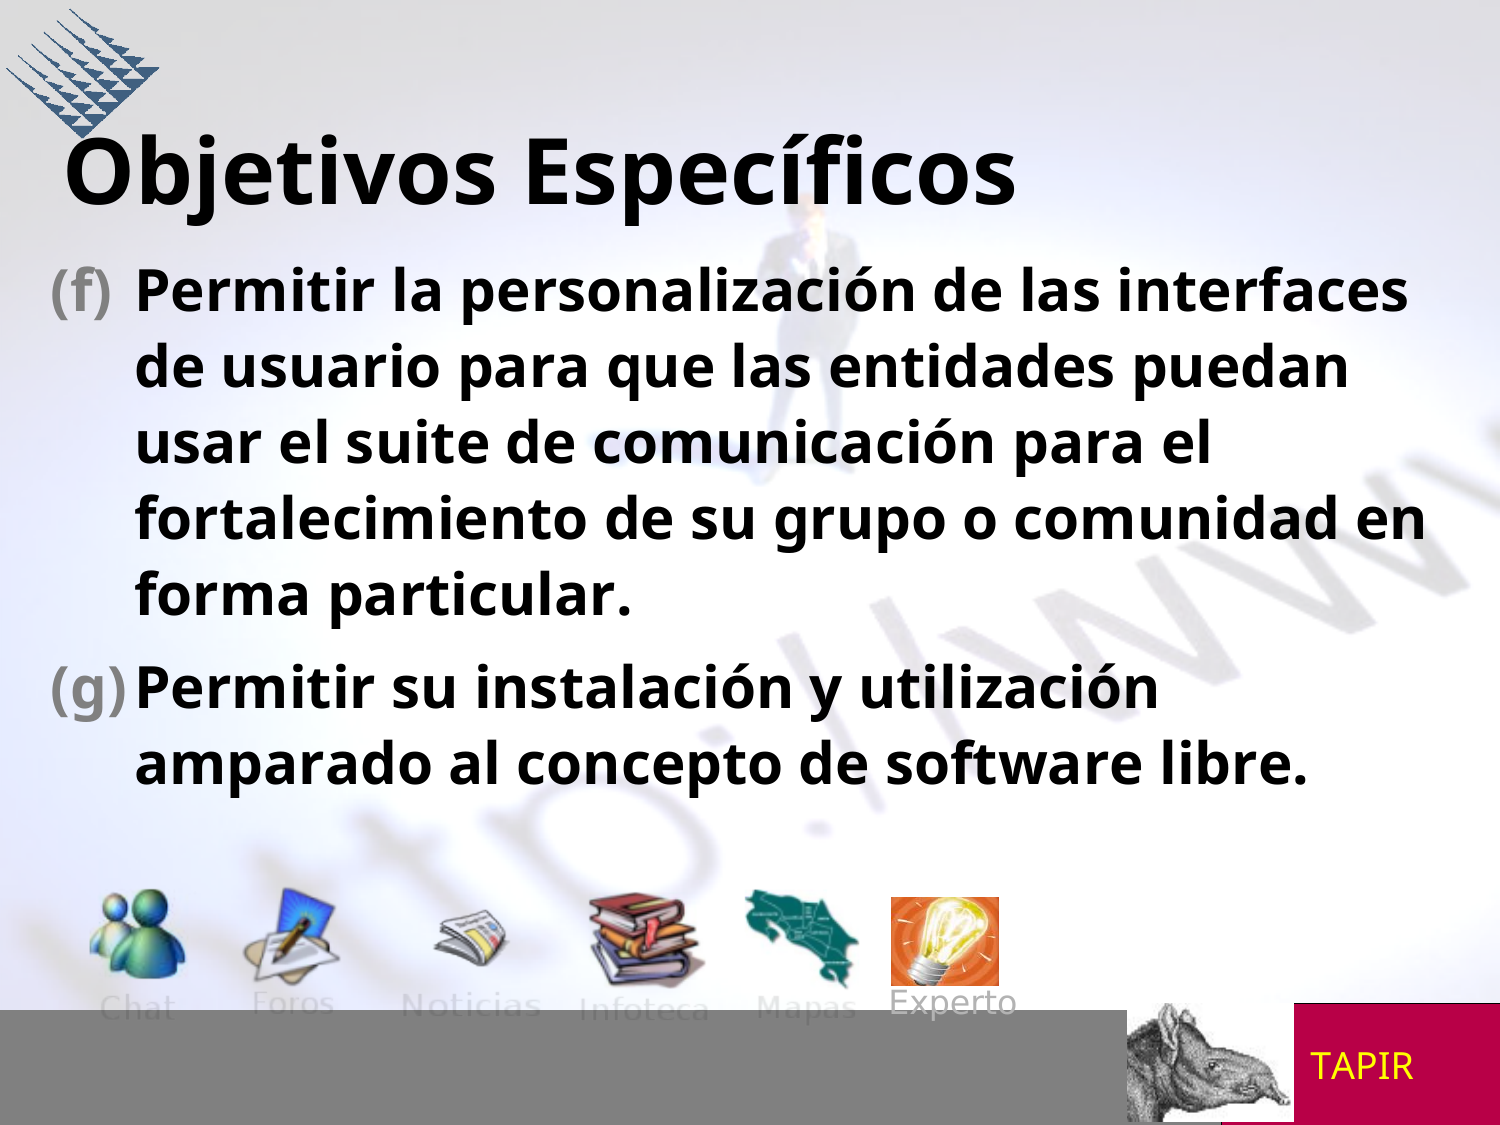

# Objetivos Específicos
Permitir la personalización de las interfaces de usuario para que las entidades puedan usar el suite de comunicación para el fortalecimiento de su grupo o comunidad en forma particular.
Permitir su instalación y utilización amparado al concepto de software libre.
Experto
TAPIR